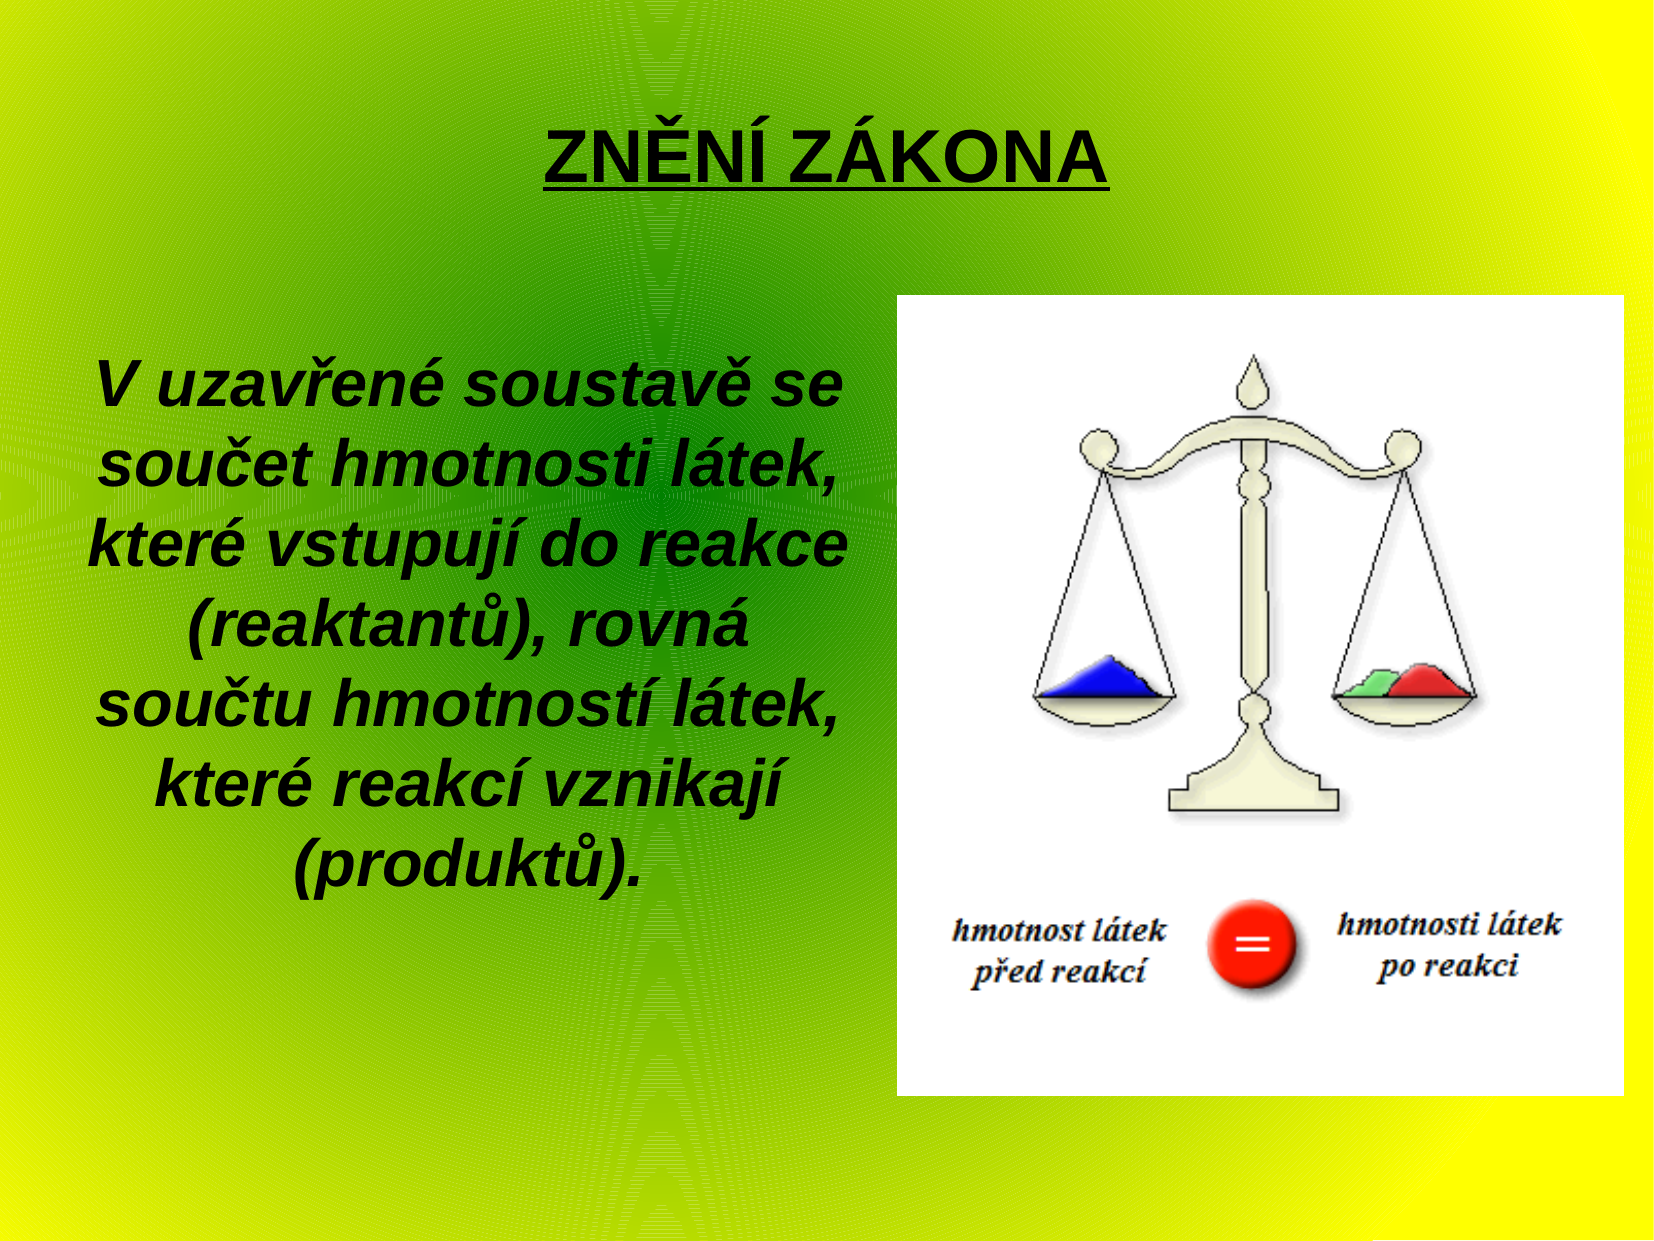

# ZNĚNÍ ZÁKONA
V uzavřené soustavě se součet hmotnosti látek, které vstupují do reakce (reaktantů), rovná součtu hmotností látek, které reakcí vznikají (produktů).